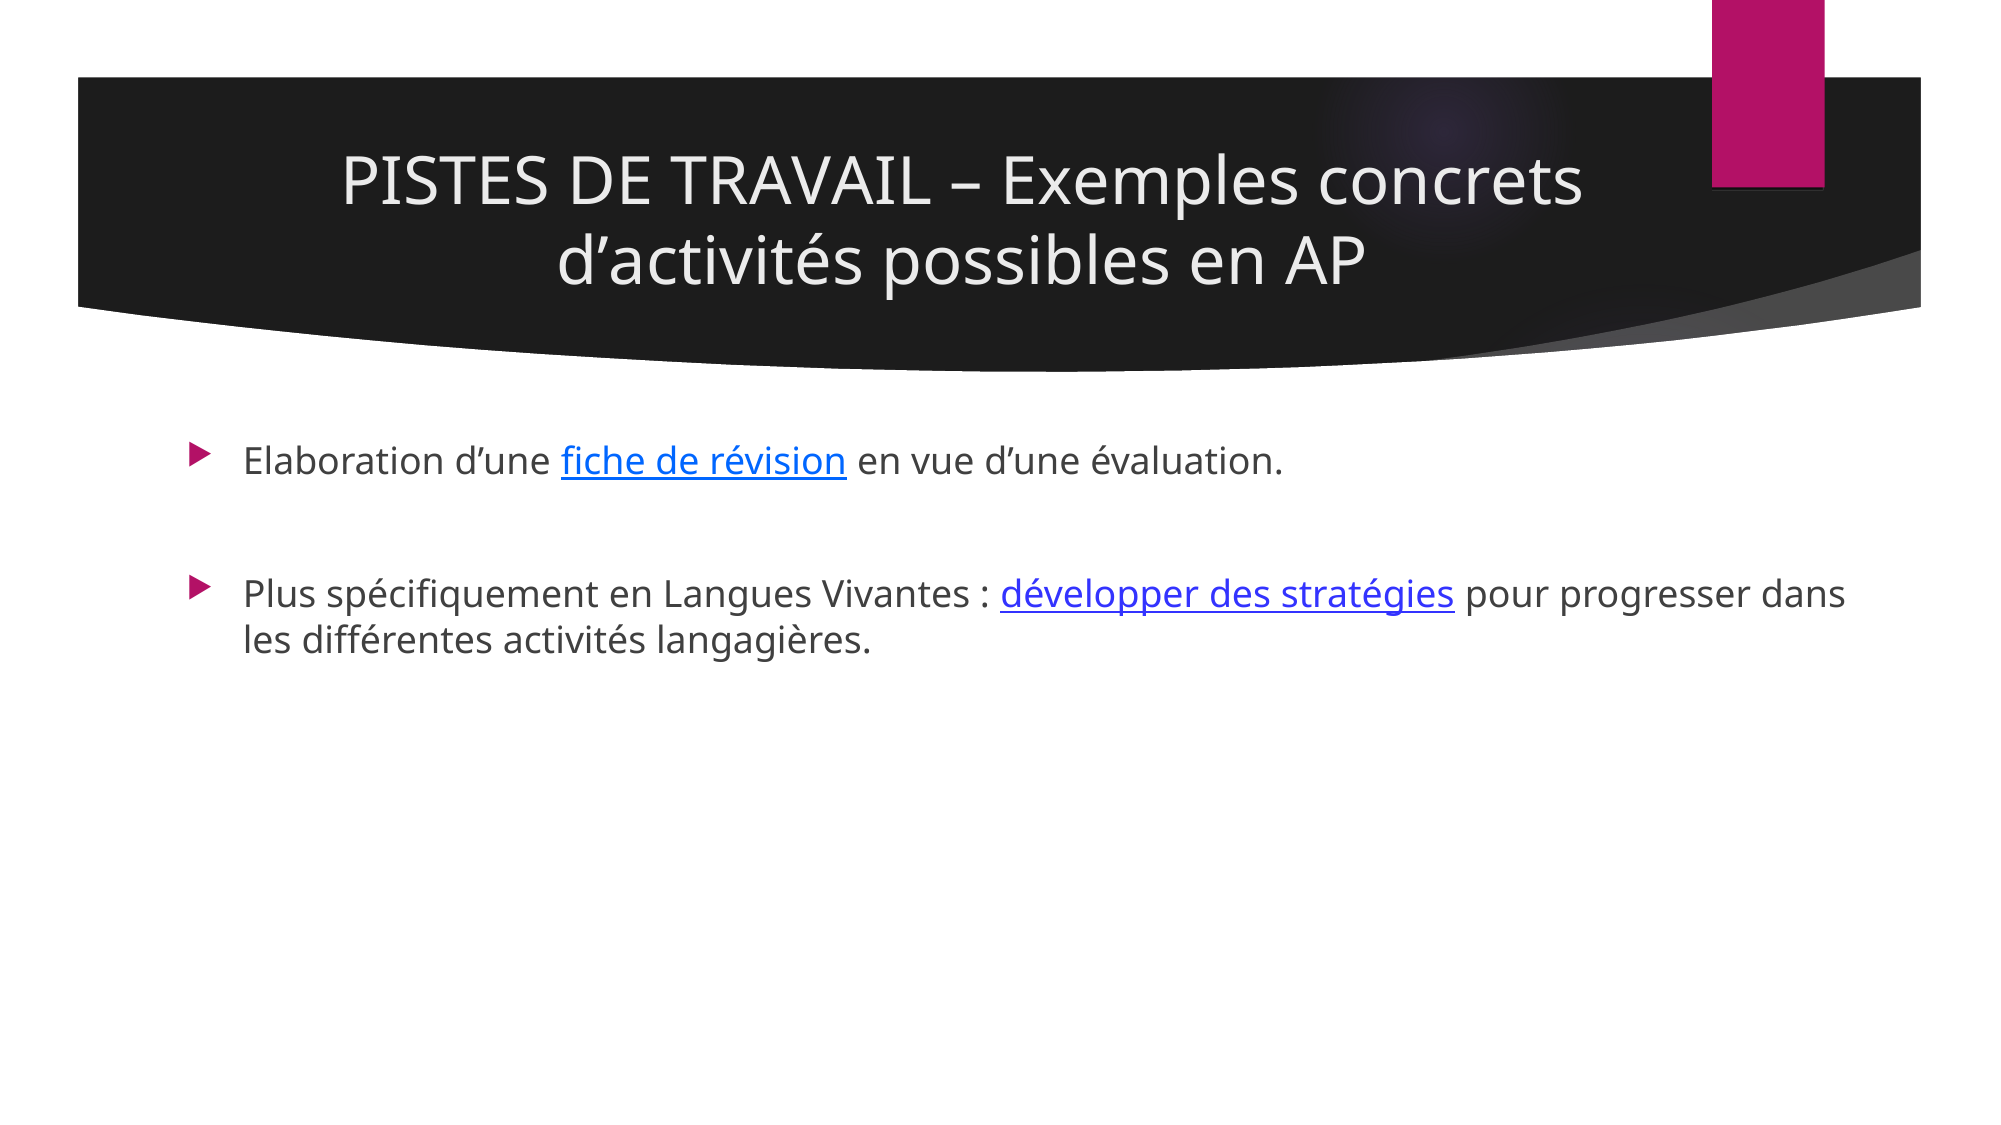

PISTES DE TRAVAIL – Exemples concrets d’activités possibles en AP
# Elaboration d’une fiche de révision en vue d’une évaluation.
Plus spécifiquement en Langues Vivantes : développer des stratégies pour progresser dans les différentes activités langagières.